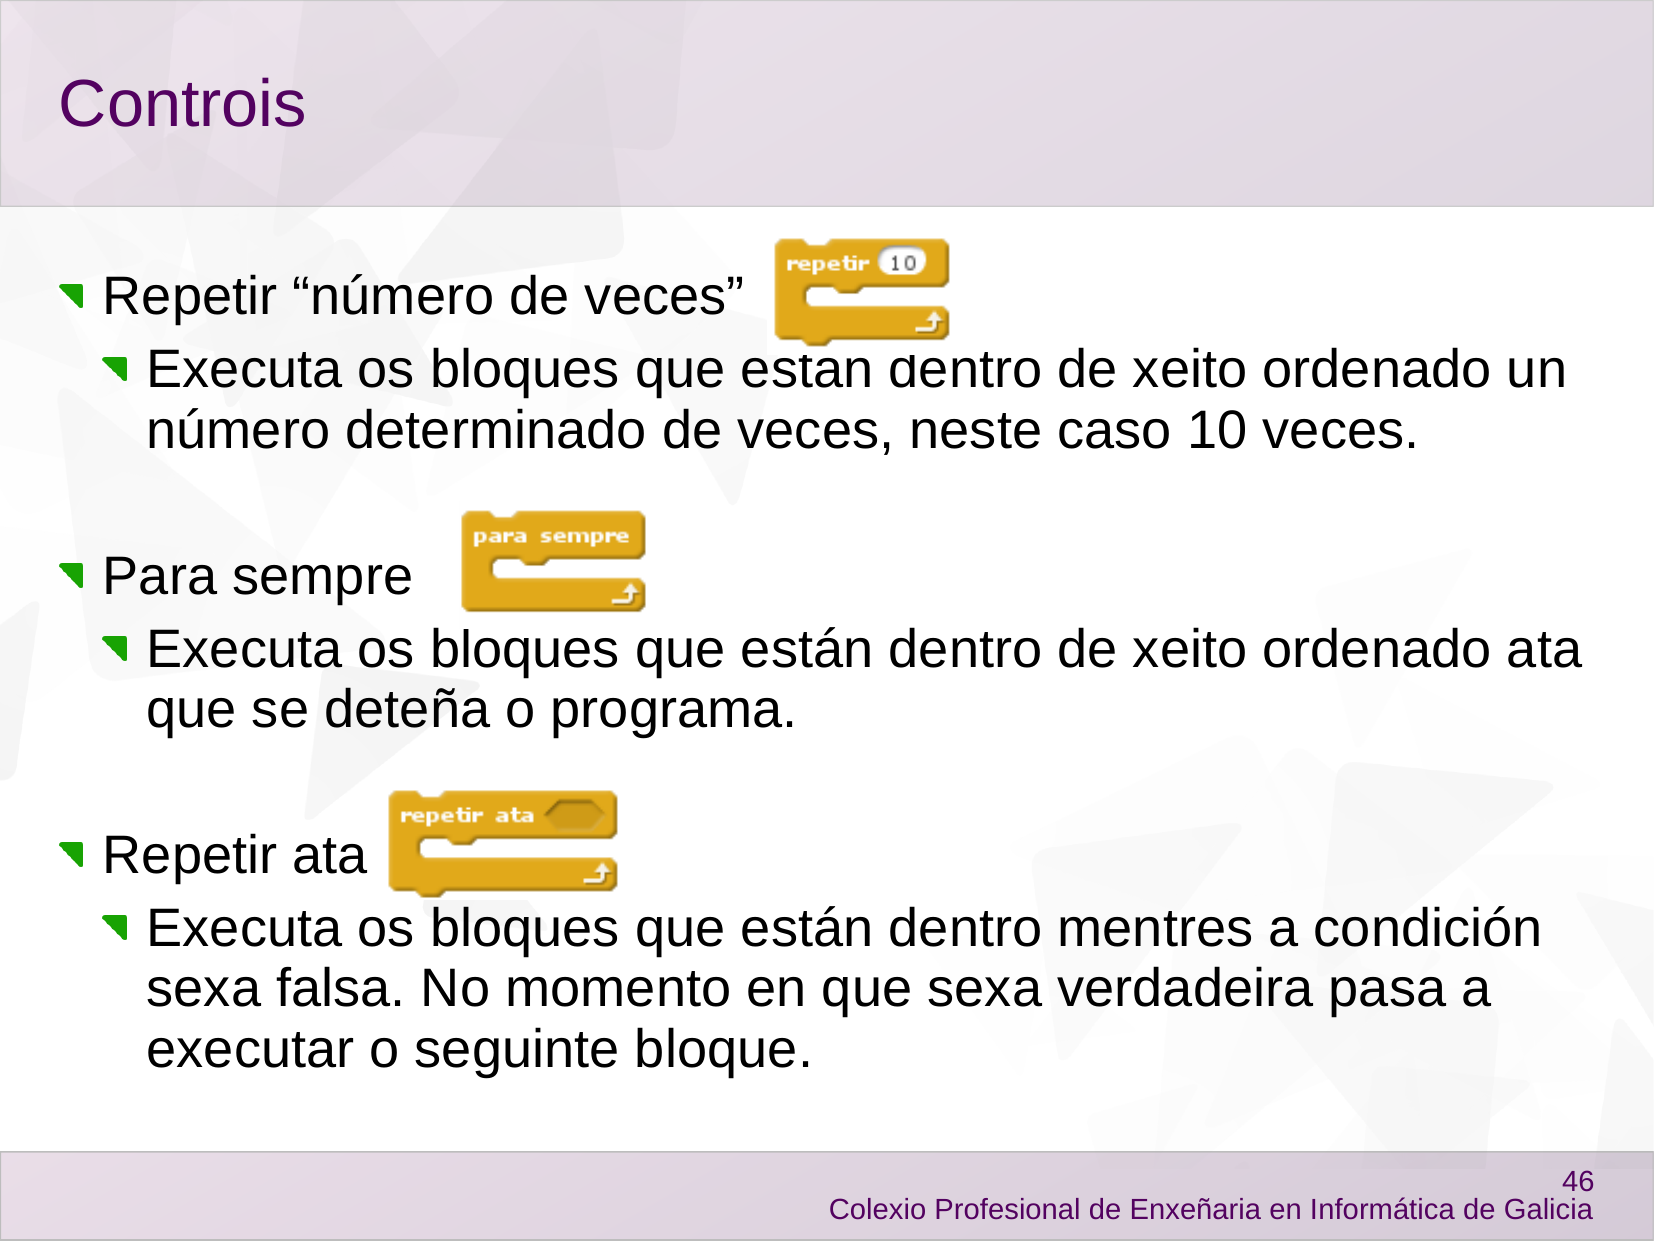

# Controis
Repetir “número de veces”
Executa os bloques que estan dentro de xeito ordenado un número determinado de veces, neste caso 10 veces.
Para sempre
Executa os bloques que están dentro de xeito ordenado ata que se deteña o programa.
Repetir ata
Executa os bloques que están dentro mentres a condición sexa falsa. No momento en que sexa verdadeira pasa a executar o seguinte bloque.
46
Colexio Profesional de Enxeñaria en Informática de Galicia